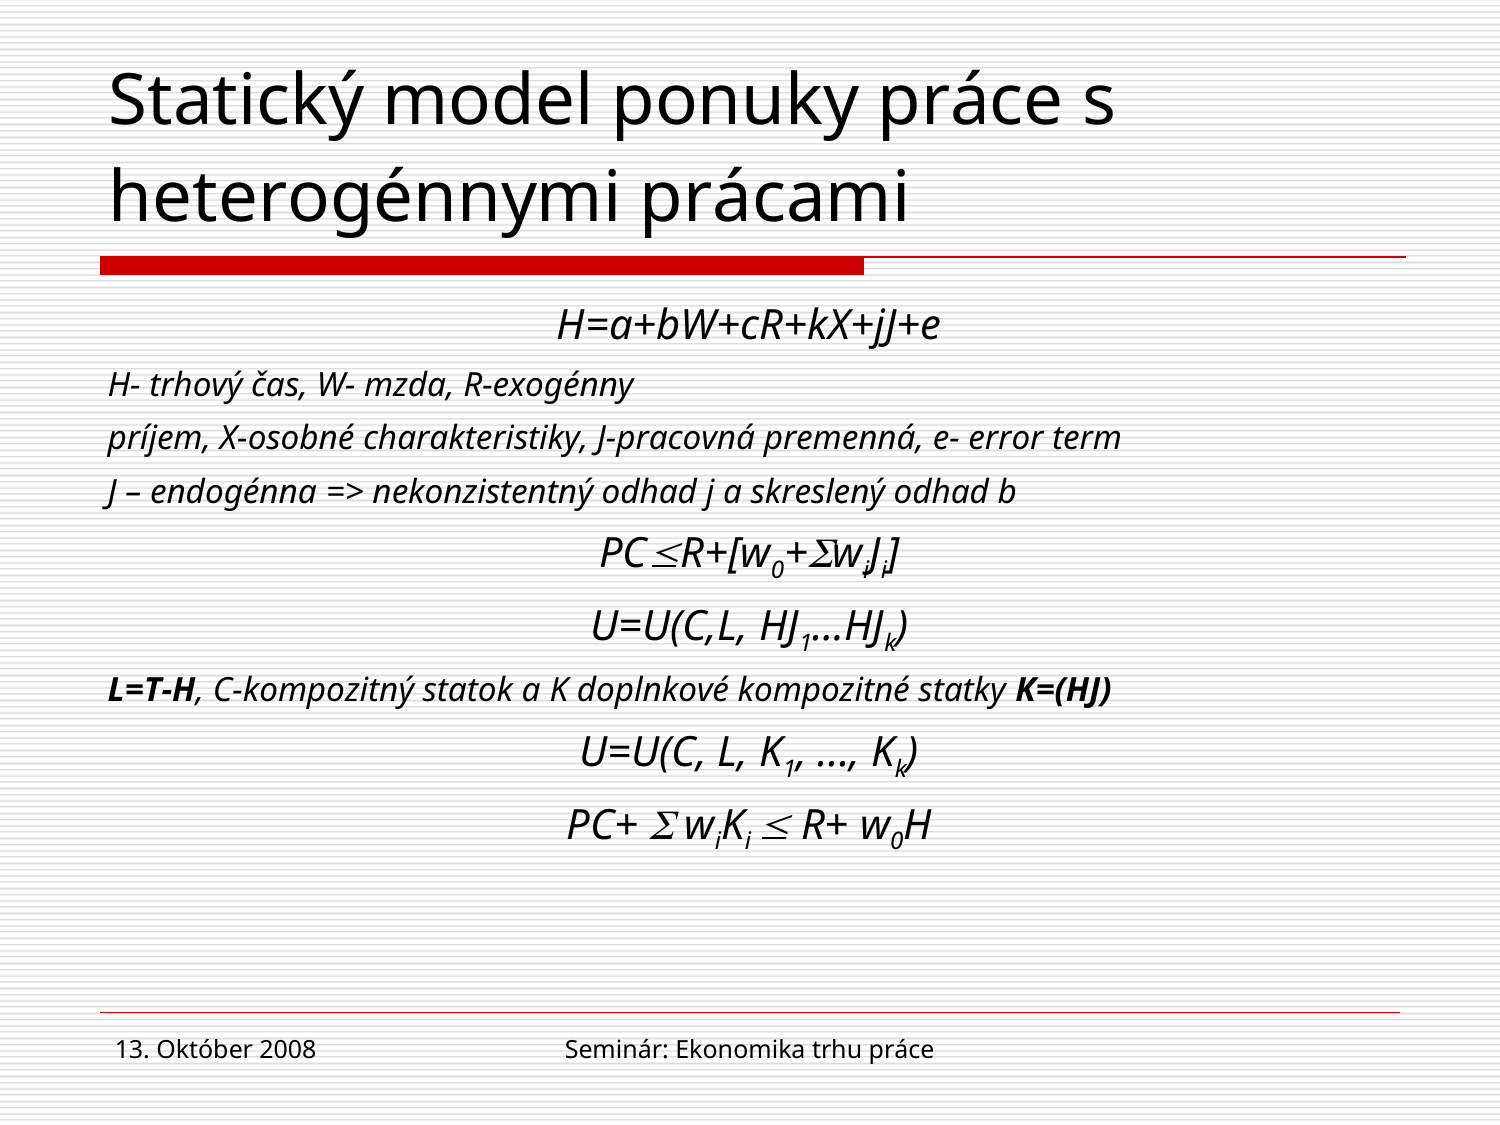

# Statický model ponuky práce s heterogénnymi prácami
H=a+bW+cR+kX+jJ+e
H- trhový čas, W- mzda, R-exogénny
príjem, X-osobné charakteristiky, J-pracovná premenná, e- error term
J – endogénna => nekonzistentný odhad j a skreslený odhad b
PCR+[w0+wiJi]
U=U(C,L, HJ1…HJk)
L=T-H, C-kompozitný statok a K doplnkové kompozitné statky K=(HJ)
U=U(C, L, K1, ..., Kk)
PC+  wiKi  R+ w0H